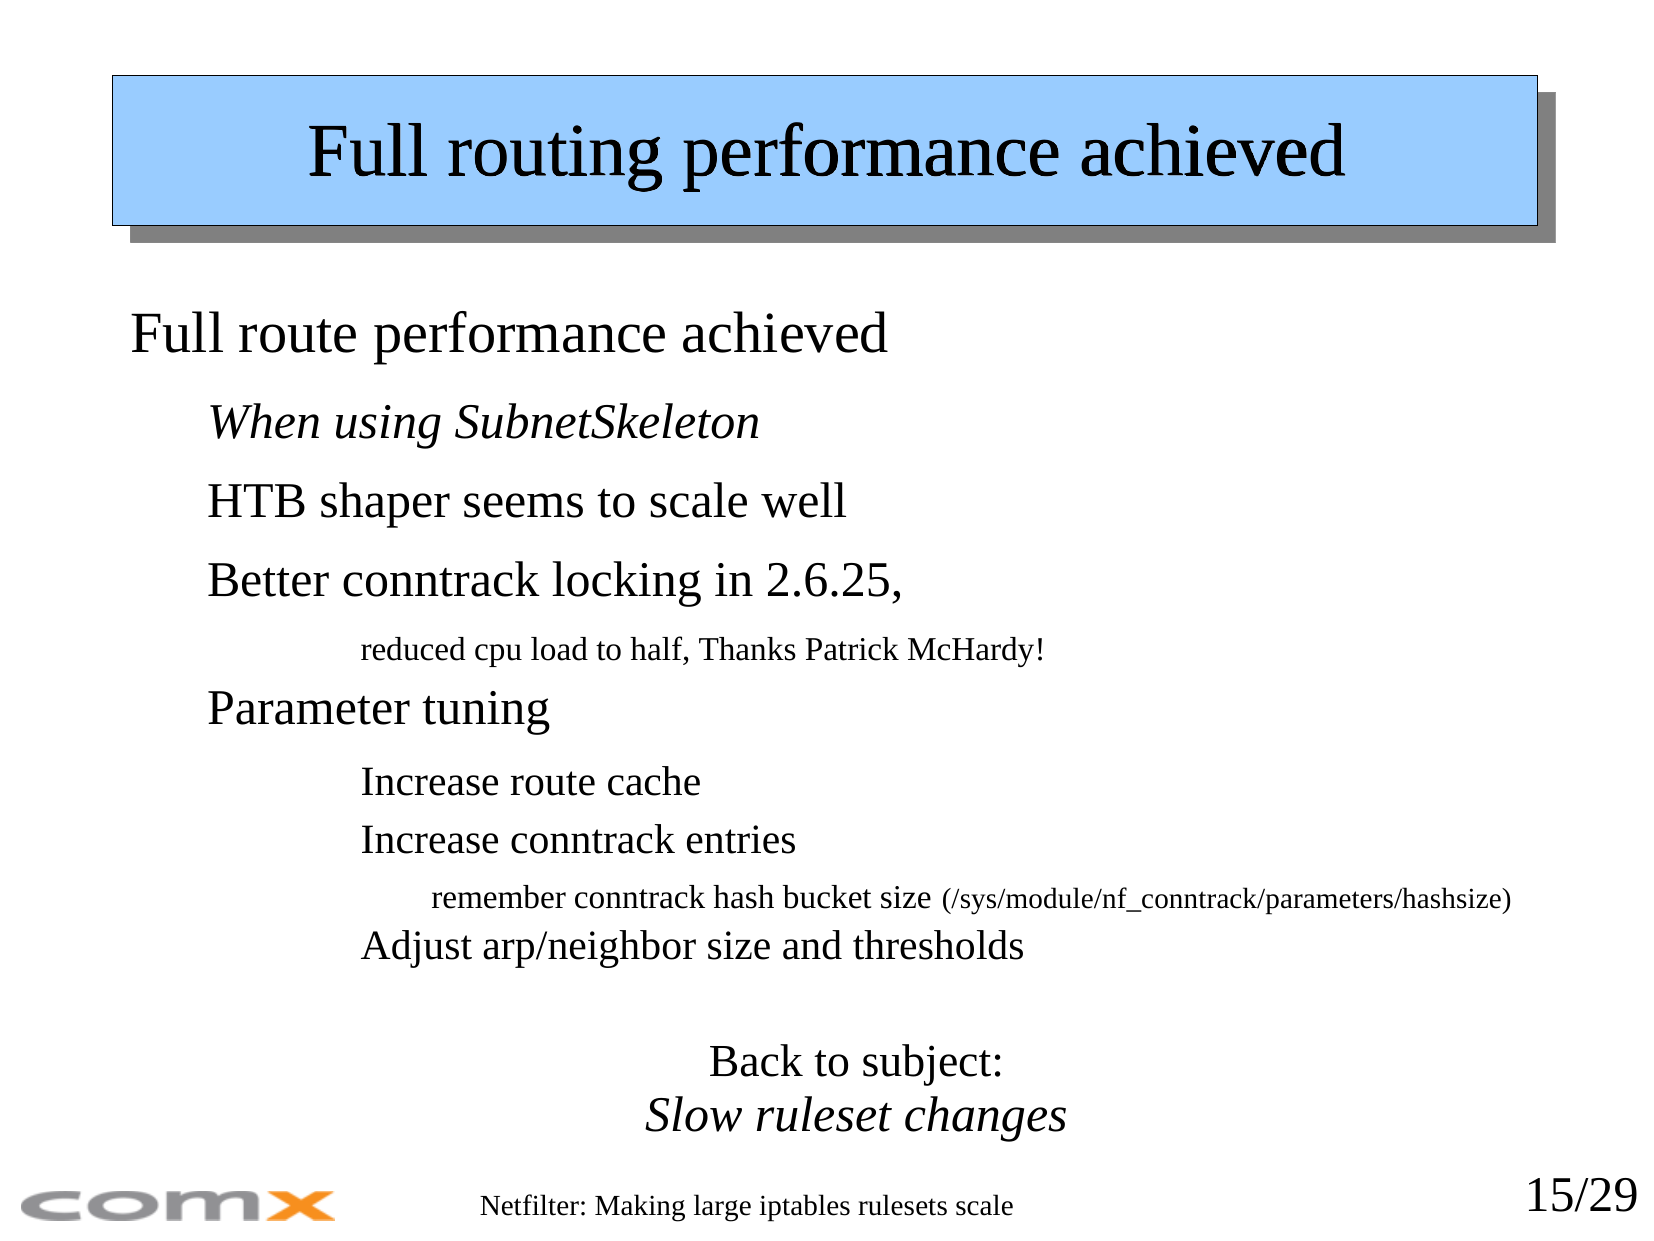

# Full routing performance achieved
Full route performance achieved
When using SubnetSkeleton
HTB shaper seems to scale well
Better conntrack locking in 2.6.25,
reduced cpu load to half, Thanks Patrick McHardy!
Parameter tuning
Increase route cache
Increase conntrack entries
remember conntrack hash bucket size (/sys/module/nf_conntrack/parameters/hashsize)
Adjust arp/neighbor size and thresholds
Back to subject:
Slow ruleset changes